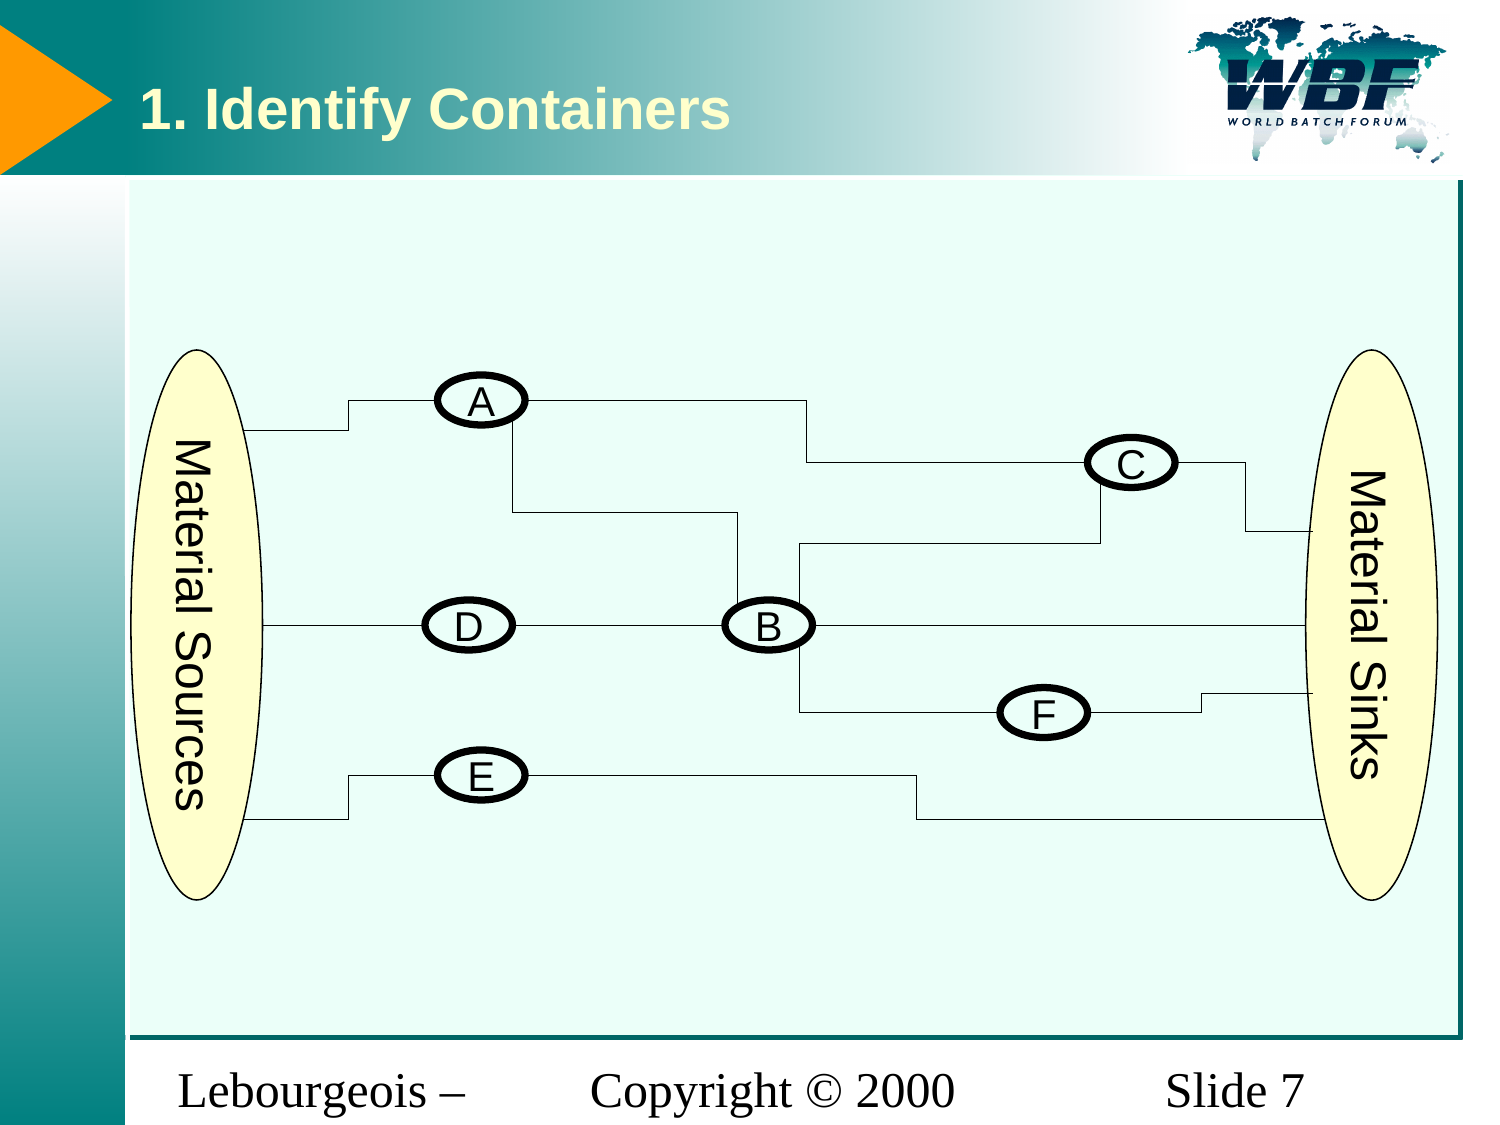

# 1. Identify Containers
Material Sources
Material Sinks
A
C
D
B
F
E
7